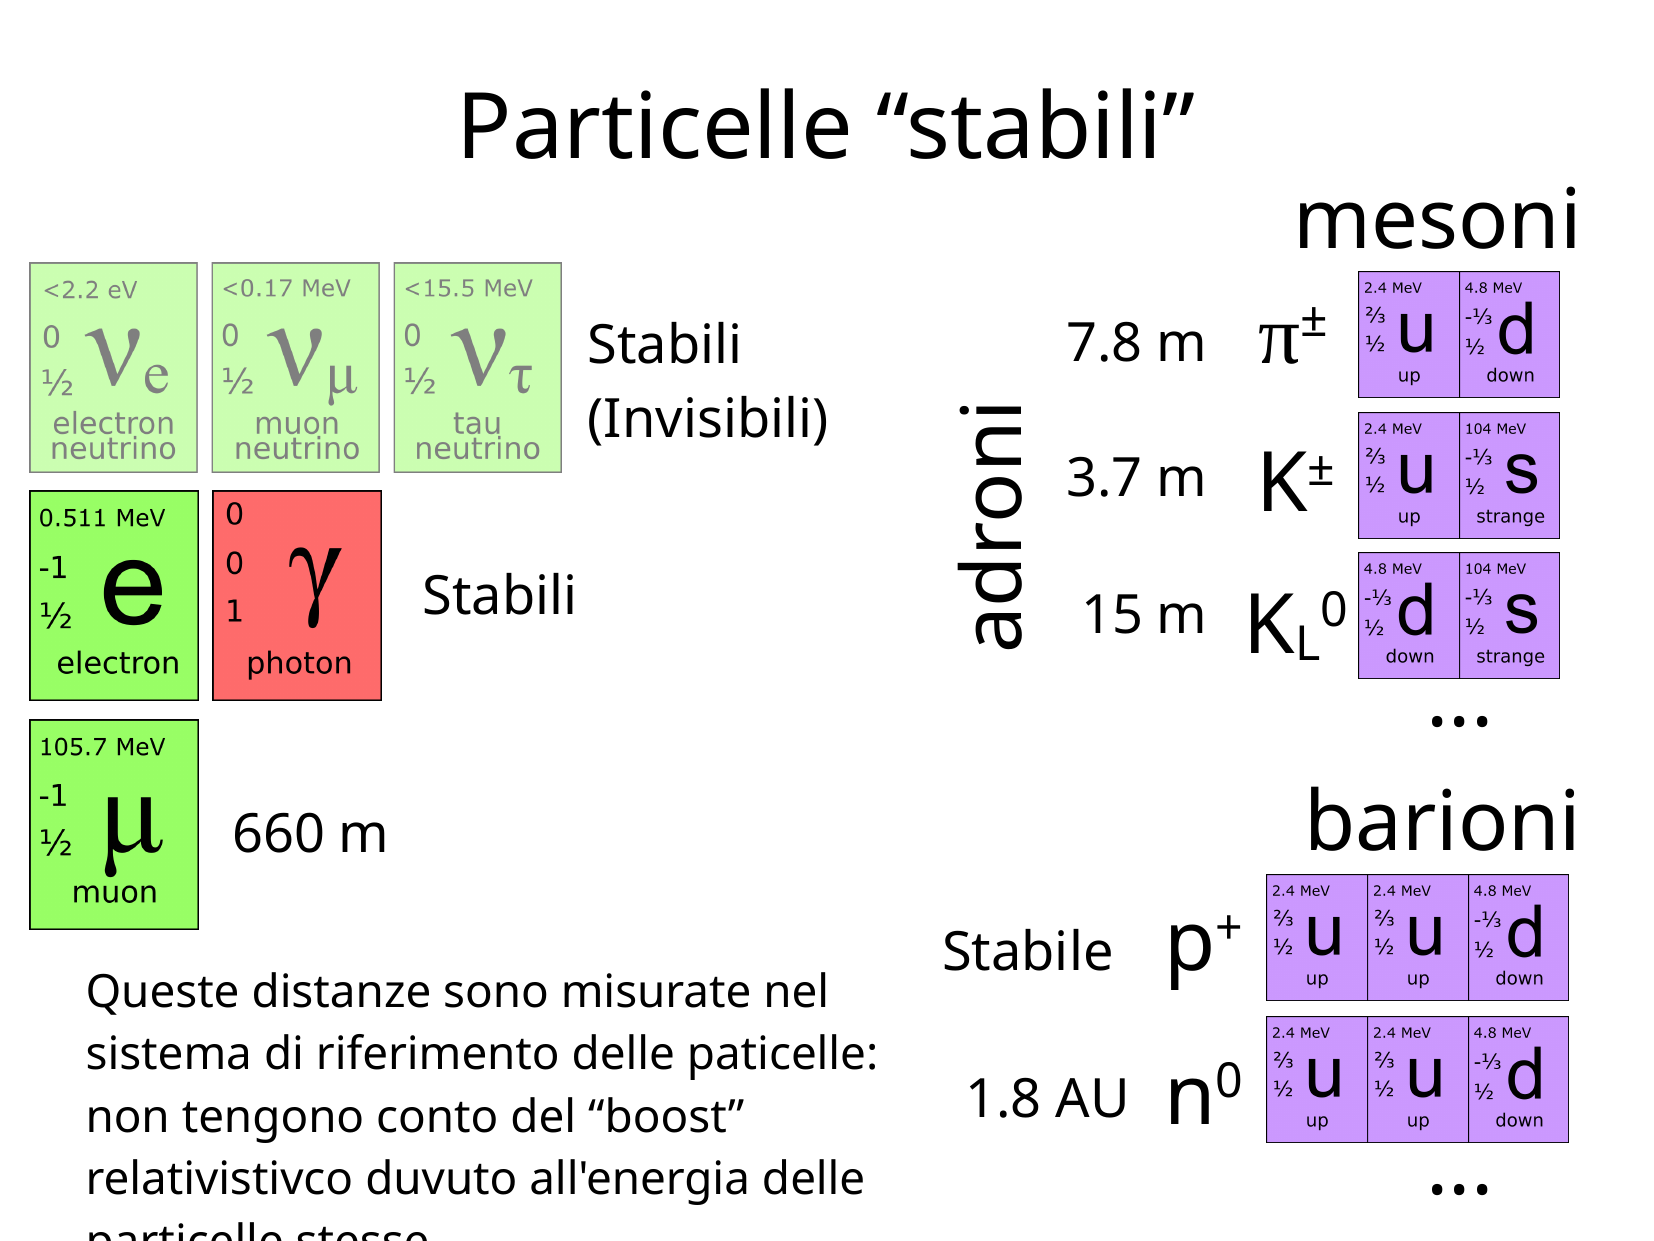

# Particelle “stabili”
mesoni
π±
7.8 m
Stabili
(Invisibili)
Κ±
3.7 m
adroni
Stabili
ΚL0
15 m
...
 barioni
660 m
p+
Stabile
Queste distanze sono misurate nel
sistema di riferimento delle paticelle:
non tengono conto del “boost”
relativistivco duvuto all'energia delle
particelle stesse
n0
1.8 AU
...